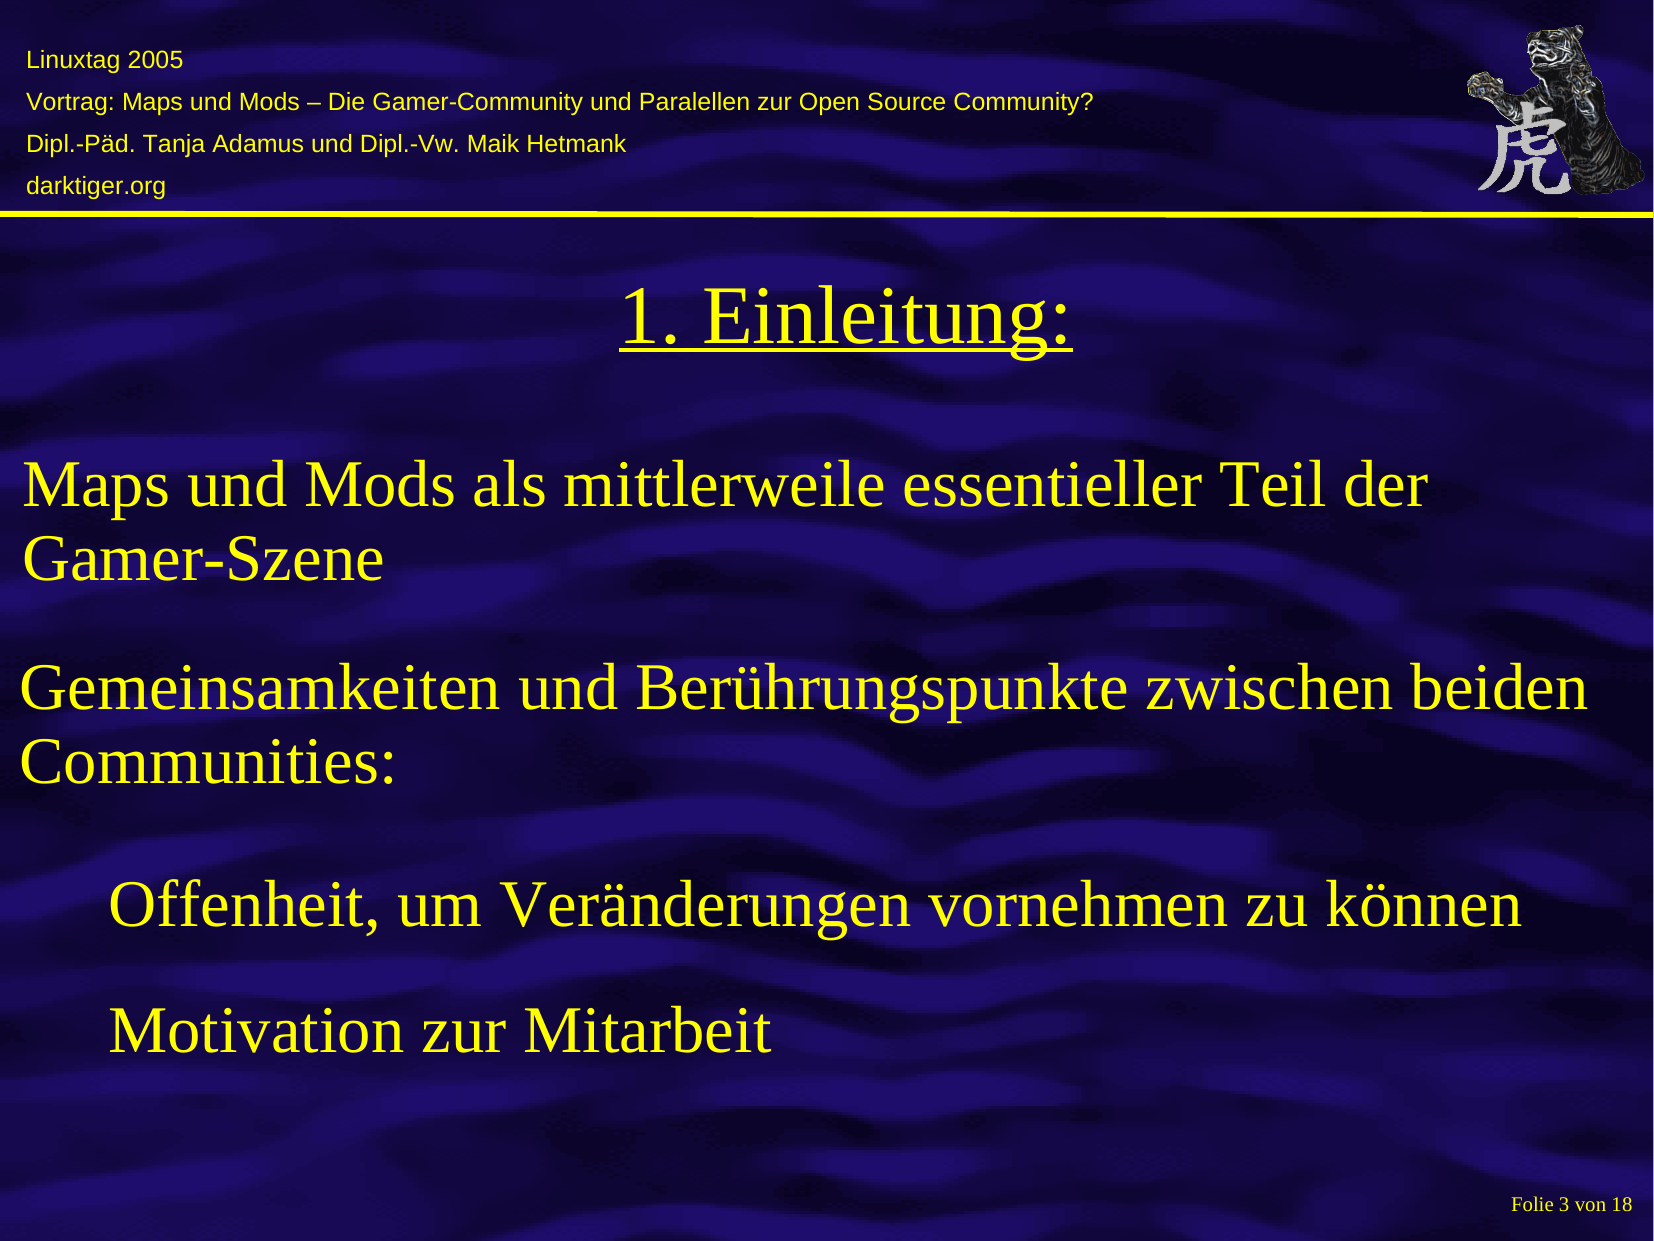

Linuxtag 2005
Vortrag: Maps und Mods – Die Gamer-Community und Paralellen zur Open Source Community?
Dipl.-Päd. Tanja Adamus und Dipl.-Vw. Maik Hetmank
darktiger.org
1. Einleitung:
Maps und Mods als mittlerweile essentieller Teil der Gamer-Szene
Gemeinsamkeiten und Berührungspunkte zwischen beiden Communities:
Offenheit, um Veränderungen vornehmen zu können
Motivation zur Mitarbeit
Folie 3 von 18